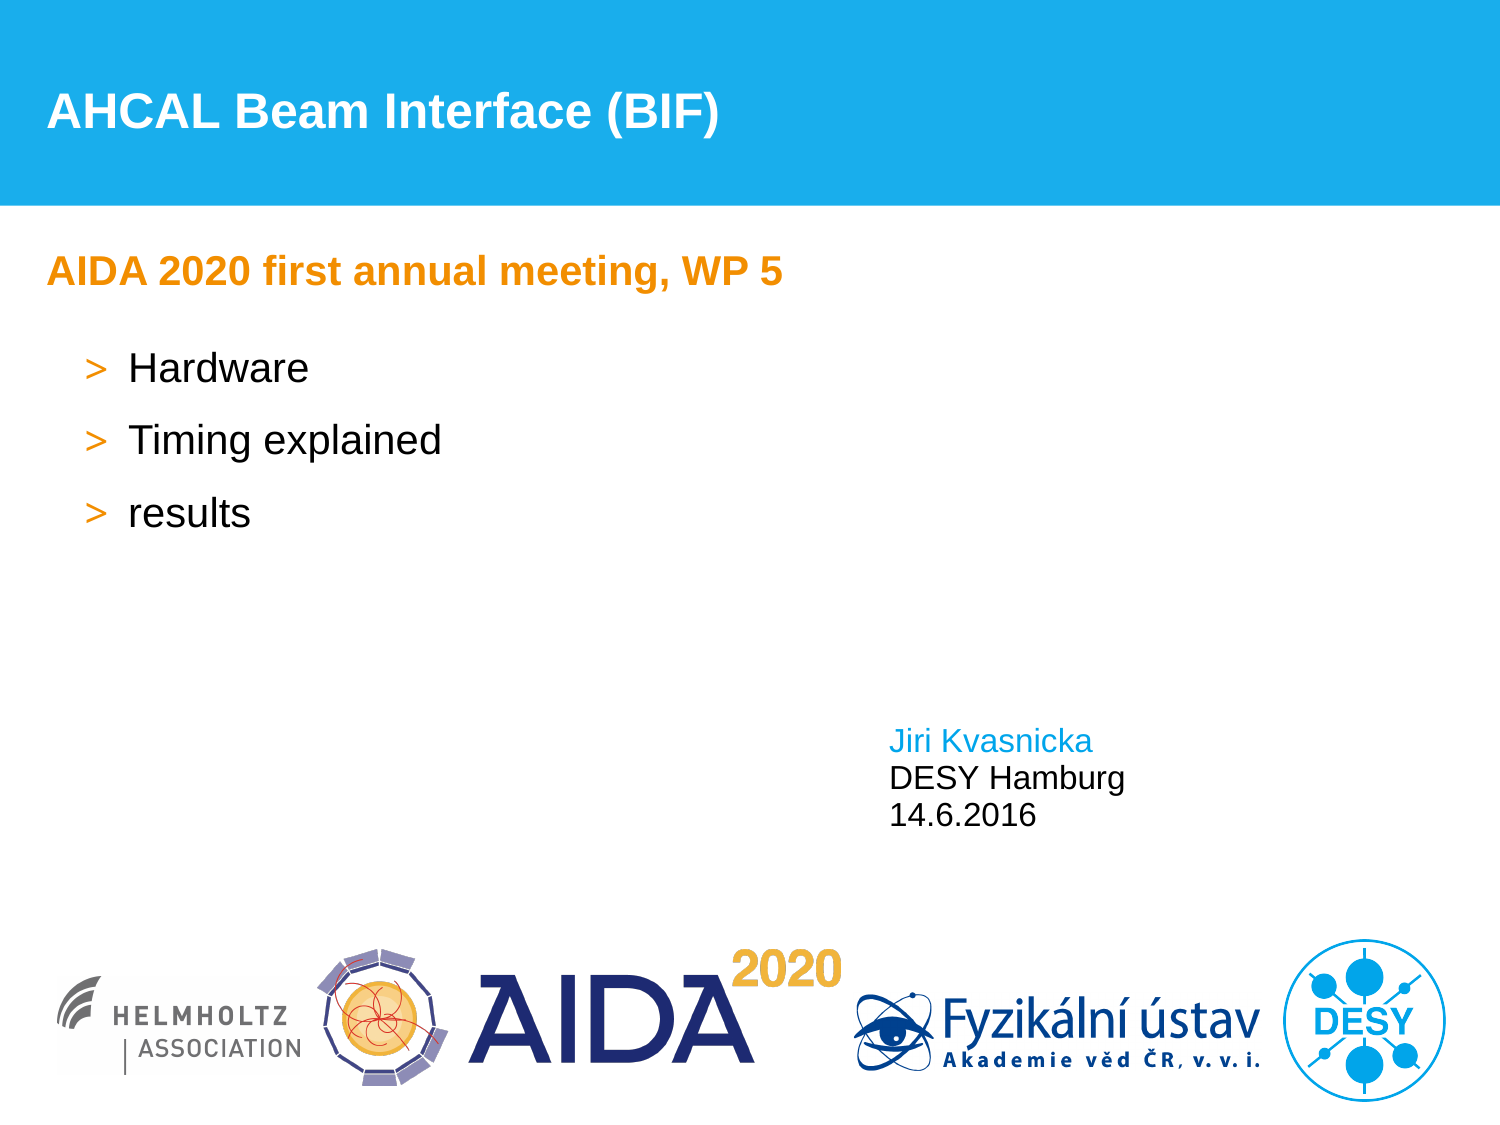

# AHCAL Beam Interface (BIF)
AIDA 2020 first annual meeting, WP 5
Hardware
Timing explained
results
Jiri Kvasnicka
DESY Hamburg
14.6.2016